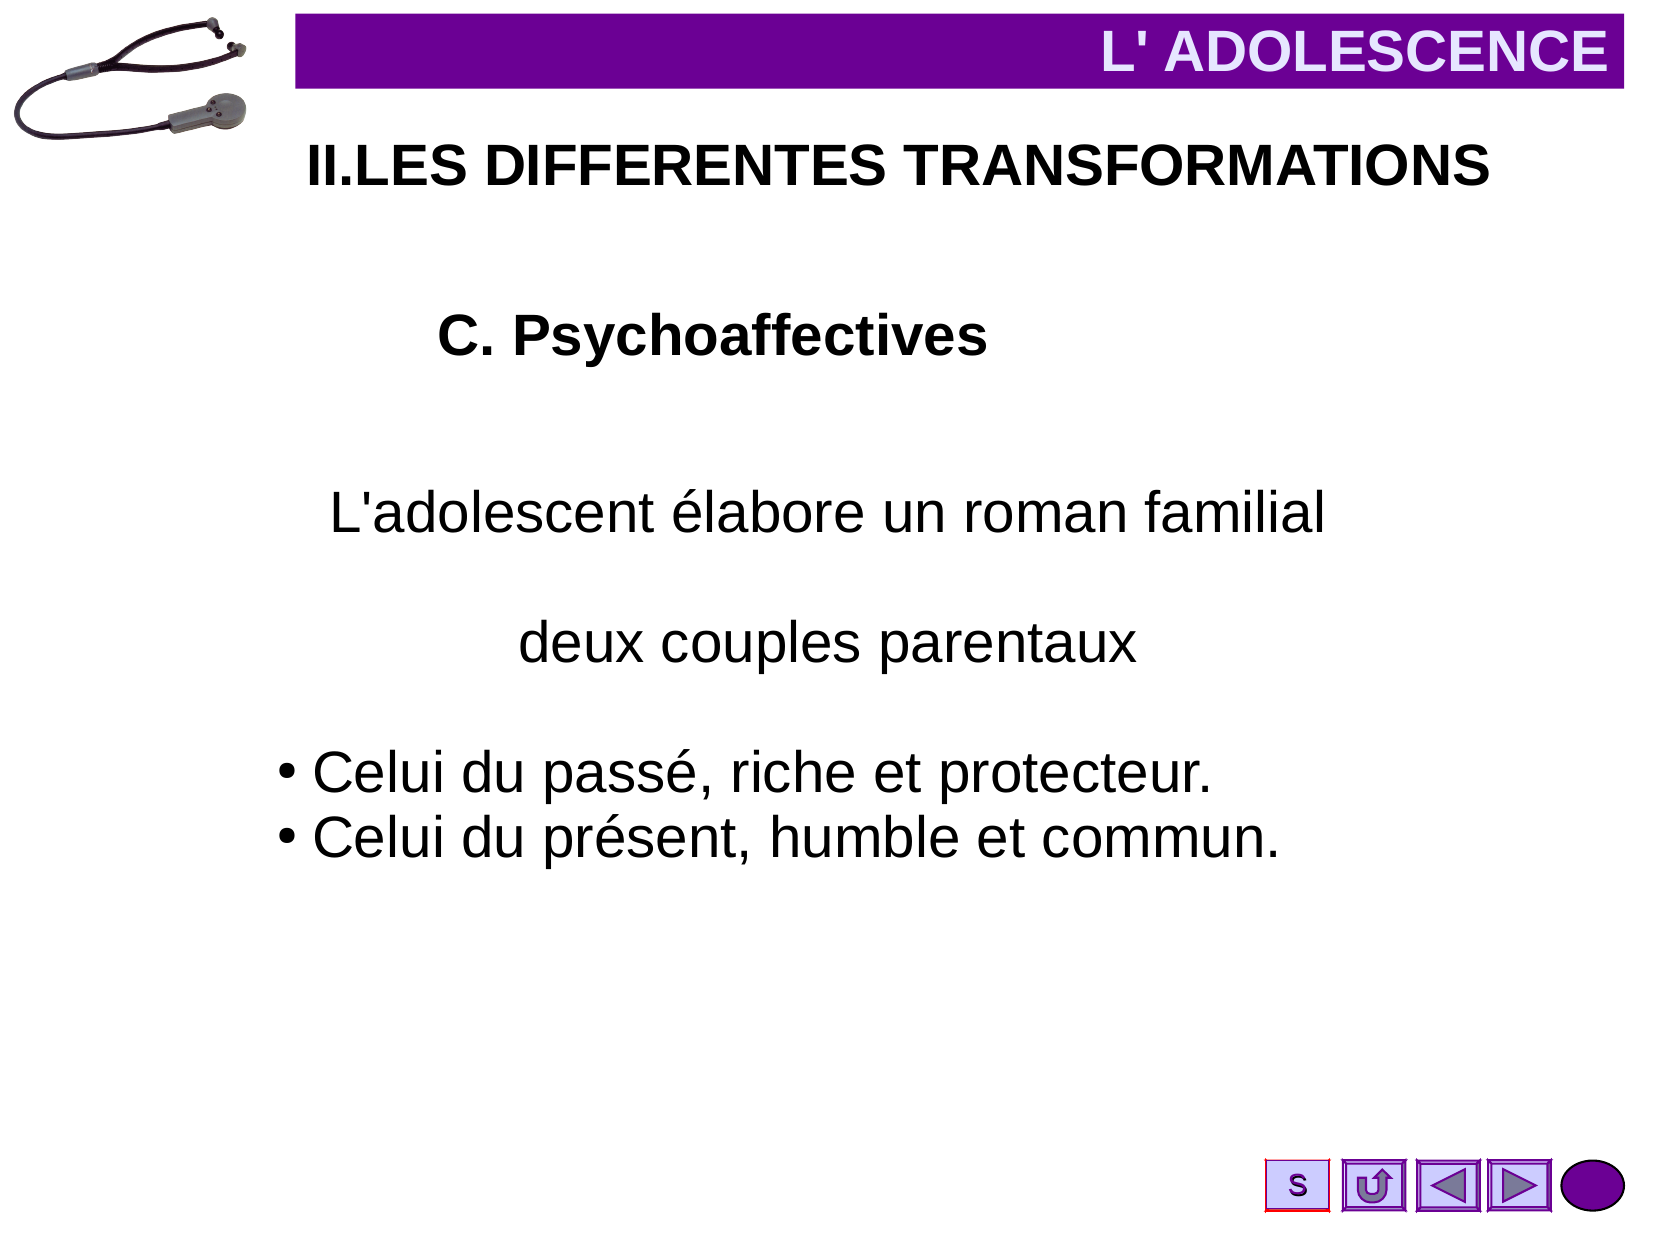

L' ADOLESCENCE
II.LES DIFFERENTES TRANSFORMATIONS
C. Psychoaffectives
L'adolescent élabore un roman familial
deux couples parentaux
Celui du passé, riche et protecteur.
Celui du présent, humble et commun.